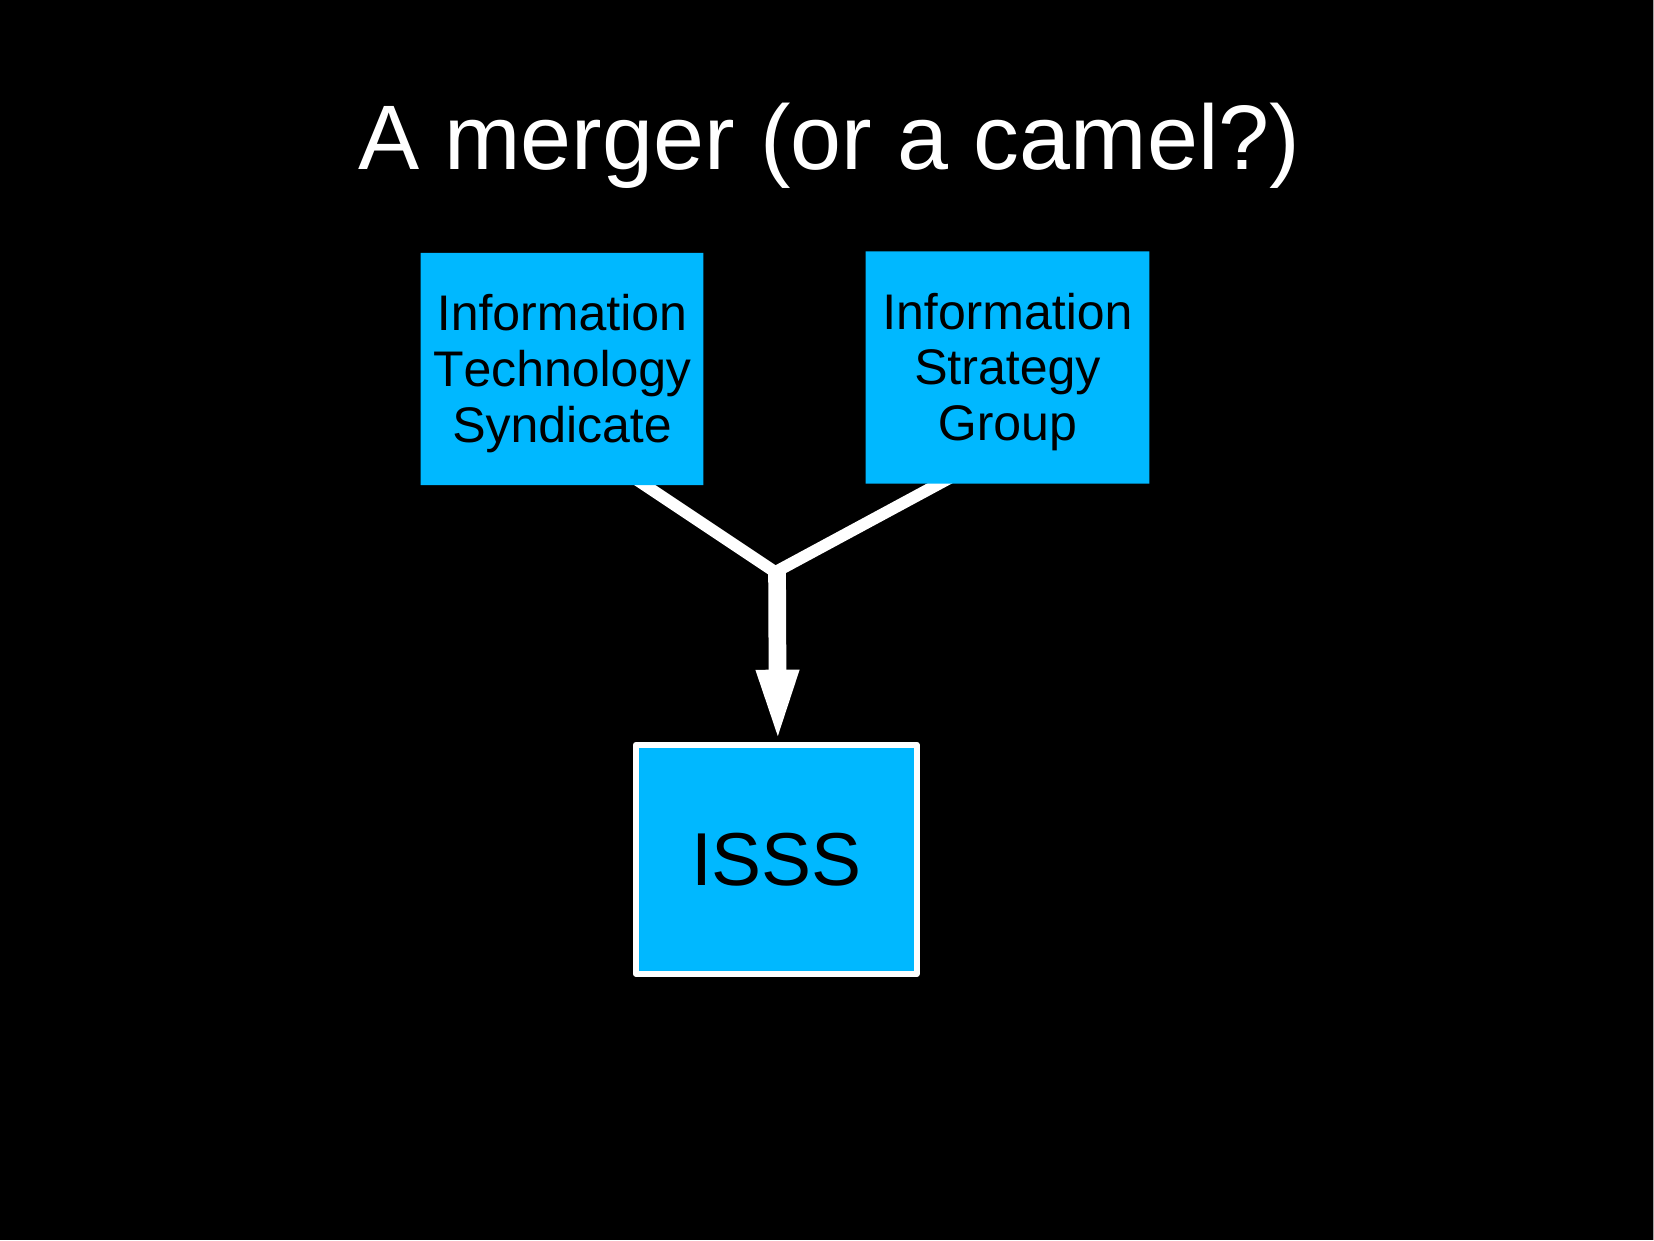

# A merger (or a camel?)
Information
Strategy
Group
Information
Technology
Syndicate
ISSS